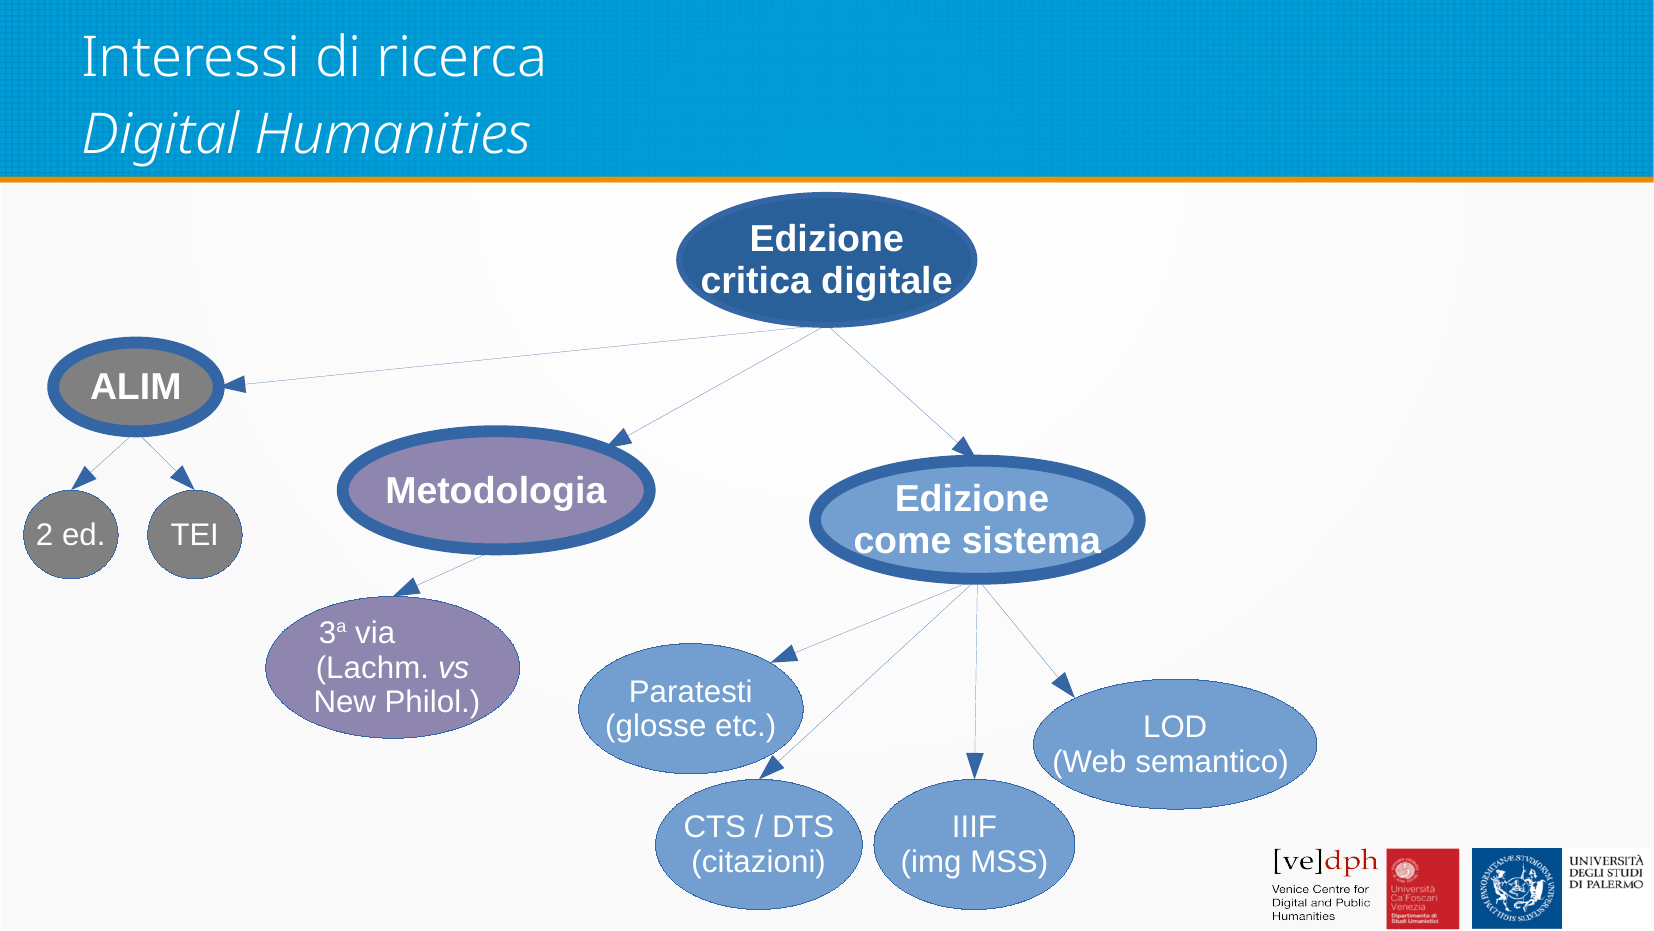

# Interessi di ricerca Digital Humanities
Edizione
critica digitale
ALIM
Metodologia
Edizione
come sistema
2 ed.
TEI
3a via
(Lachm. vs
 New Philol.)
Paratesti
(glosse etc.)
LOD
(Web semantico)
CTS / DTS
(citazioni)
IIIF
(img MSS)